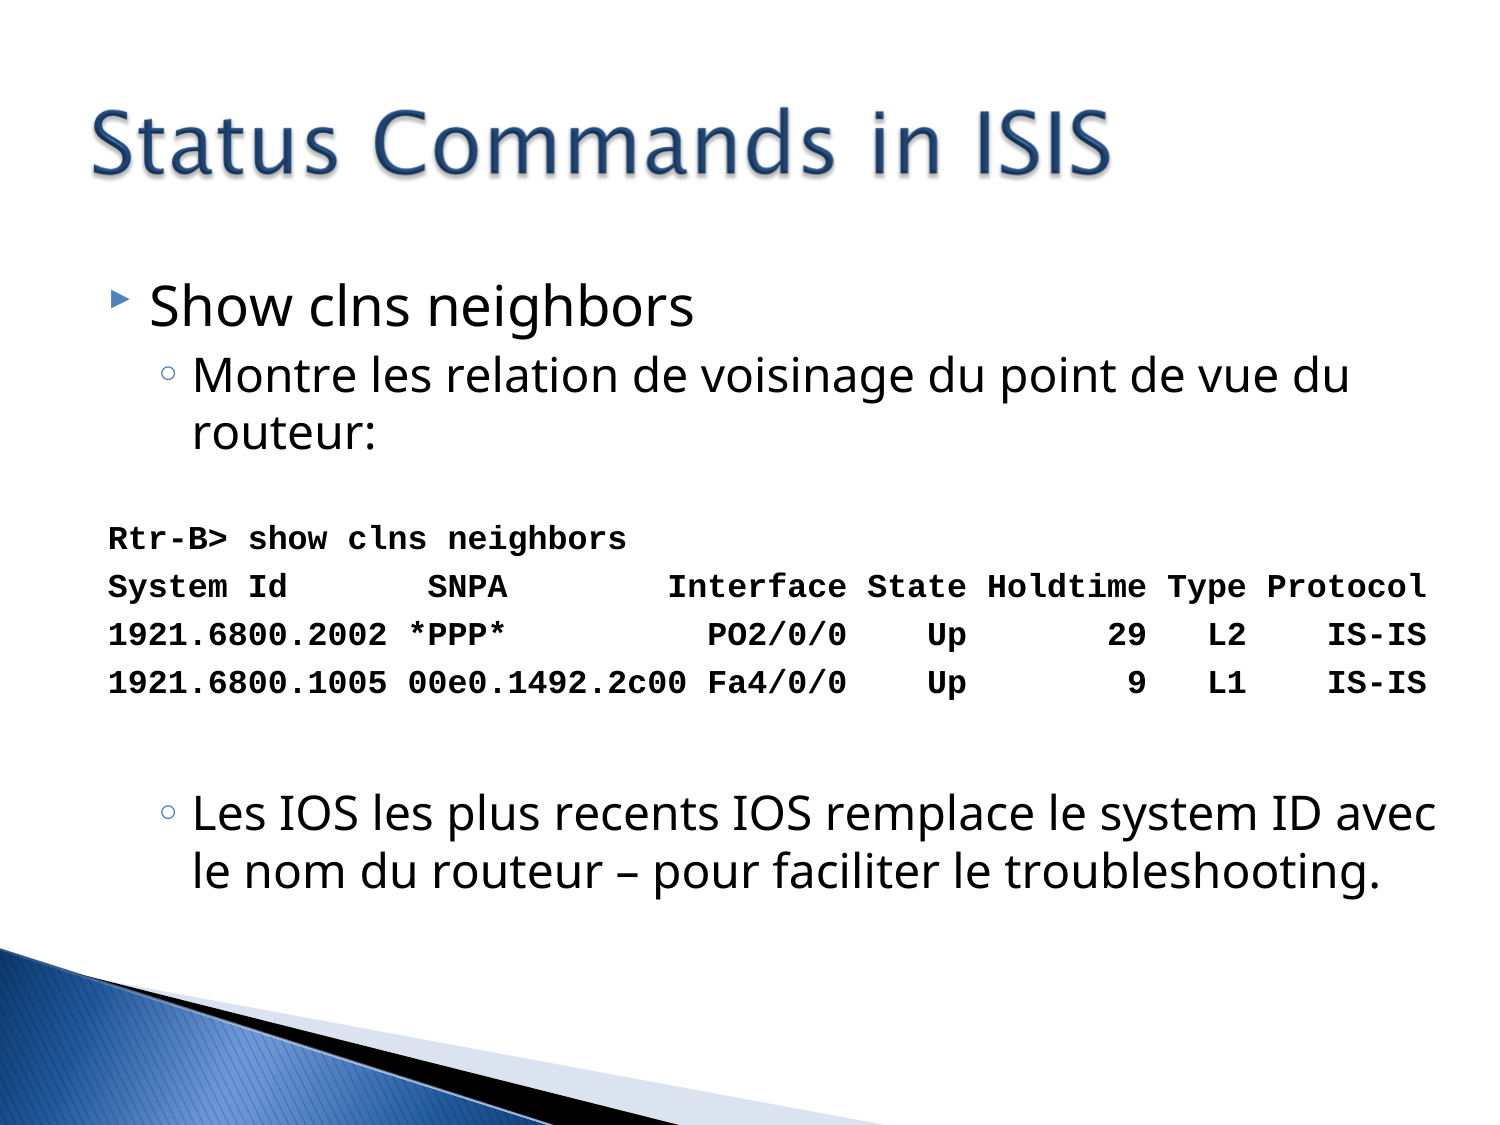

# Show clns neighbors
Montre les relation de voisinage du point de vue du routeur:
Rtr-B> show clns neighbors
System Id SNPA Interface State Holdtime Type Protocol
1921.6800.2002 *PPP* PO2/0/0 Up 29 L2 IS-IS
1921.6800.1005 00e0.1492.2c00 Fa4/0/0 Up 9 L1 IS-IS
Les IOS les plus recents IOS remplace le system ID avec le nom du routeur – pour faciliter le troubleshooting.